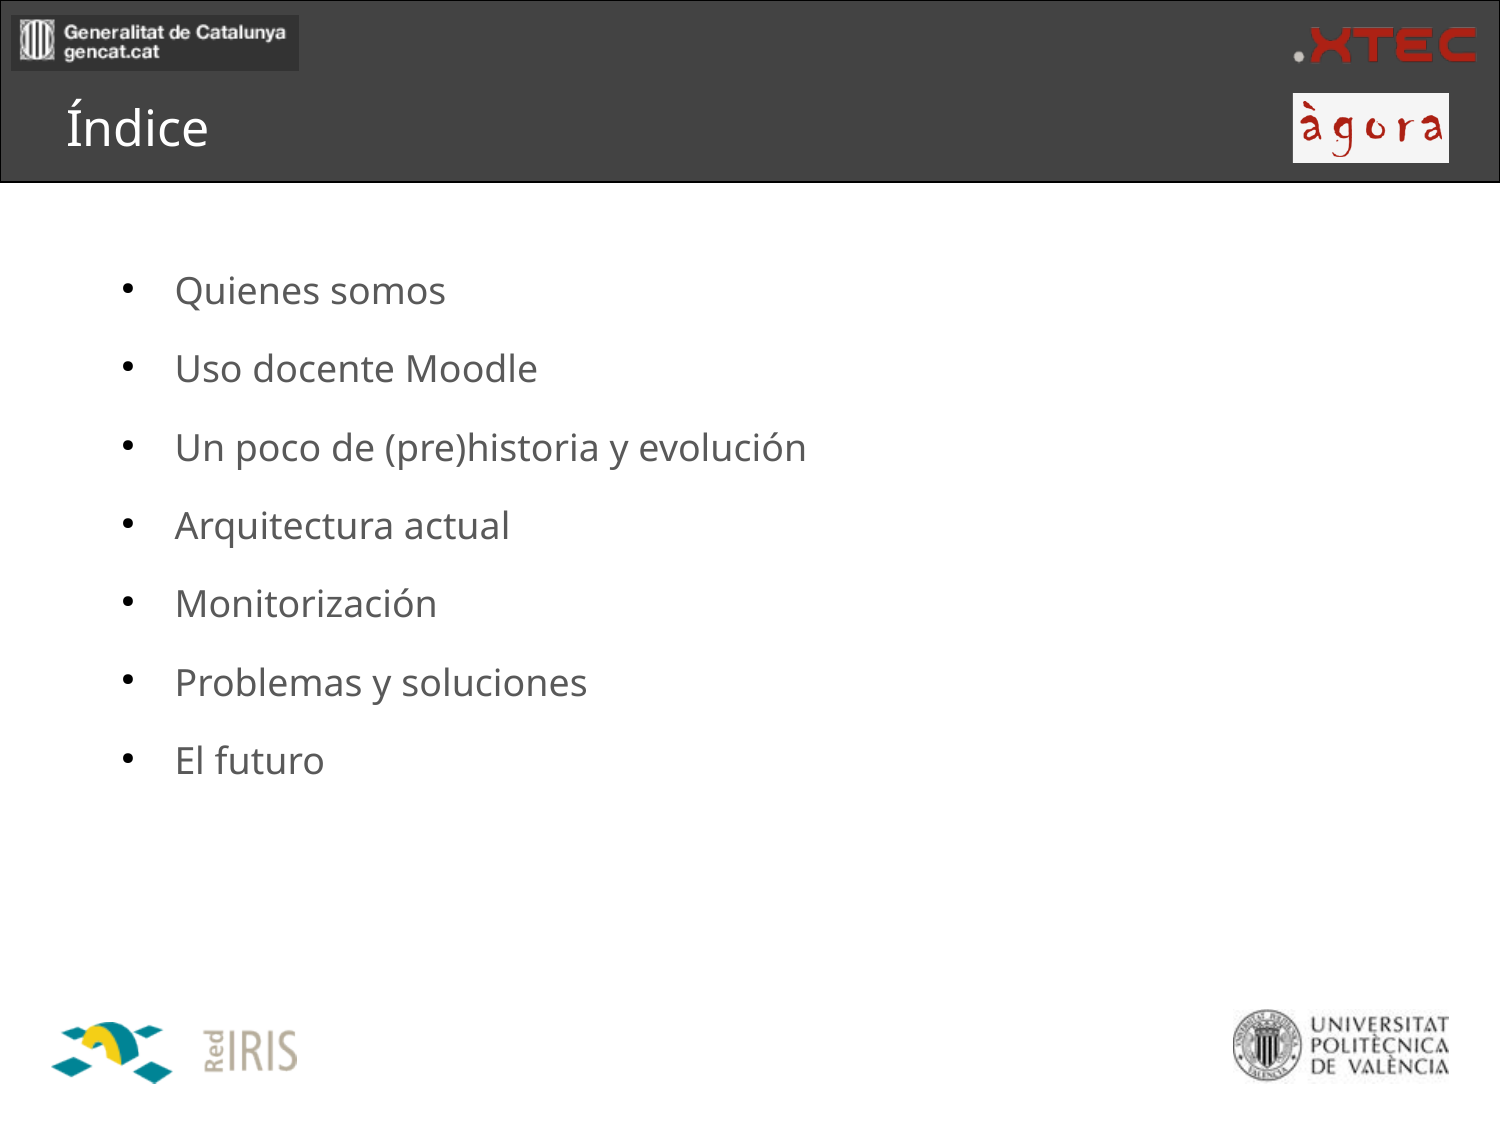

# Índice
Quienes somos
Uso docente Moodle
Un poco de (pre)historia y evolución
Arquitectura actual
Monitorización
Problemas y soluciones
El futuro